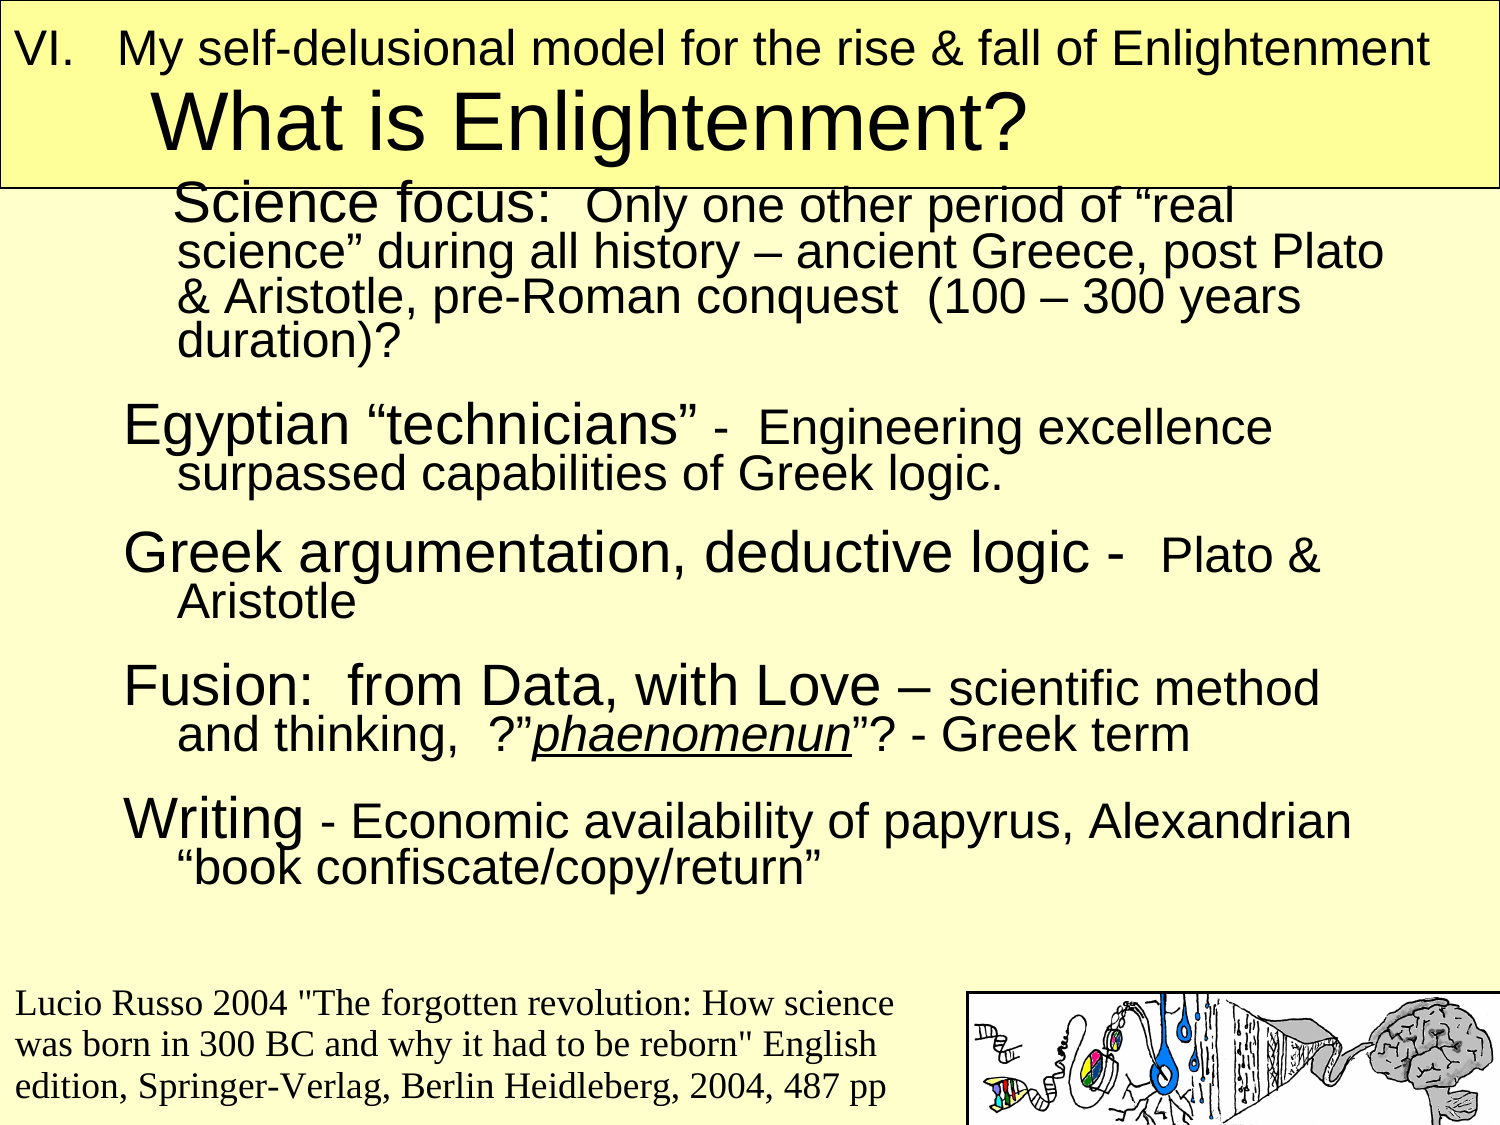

# VI. My self-delusional model for the rise & fall of Enlightenment What is Enlightenment?
 Science focus: Only one other period of “real science” during all history – ancient Greece, post Plato & Aristotle, pre-Roman conquest (100 – 300 years duration)?
Egyptian “technicians” - Engineering excellence surpassed capabilities of Greek logic.
Greek argumentation, deductive logic - Plato & Aristotle
Fusion: from Data, with Love – scientific method and thinking, ?”phaenomenun”? - Greek term
Writing - Economic availability of papyrus, Alexandrian “book confiscate/copy/return”
Lucio Russo 2004 "The forgotten revolution: How science was born in 300 BC and why it had to be reborn" English edition, Springer-Verlag, Berlin Heidleberg, 2004, 487 pp